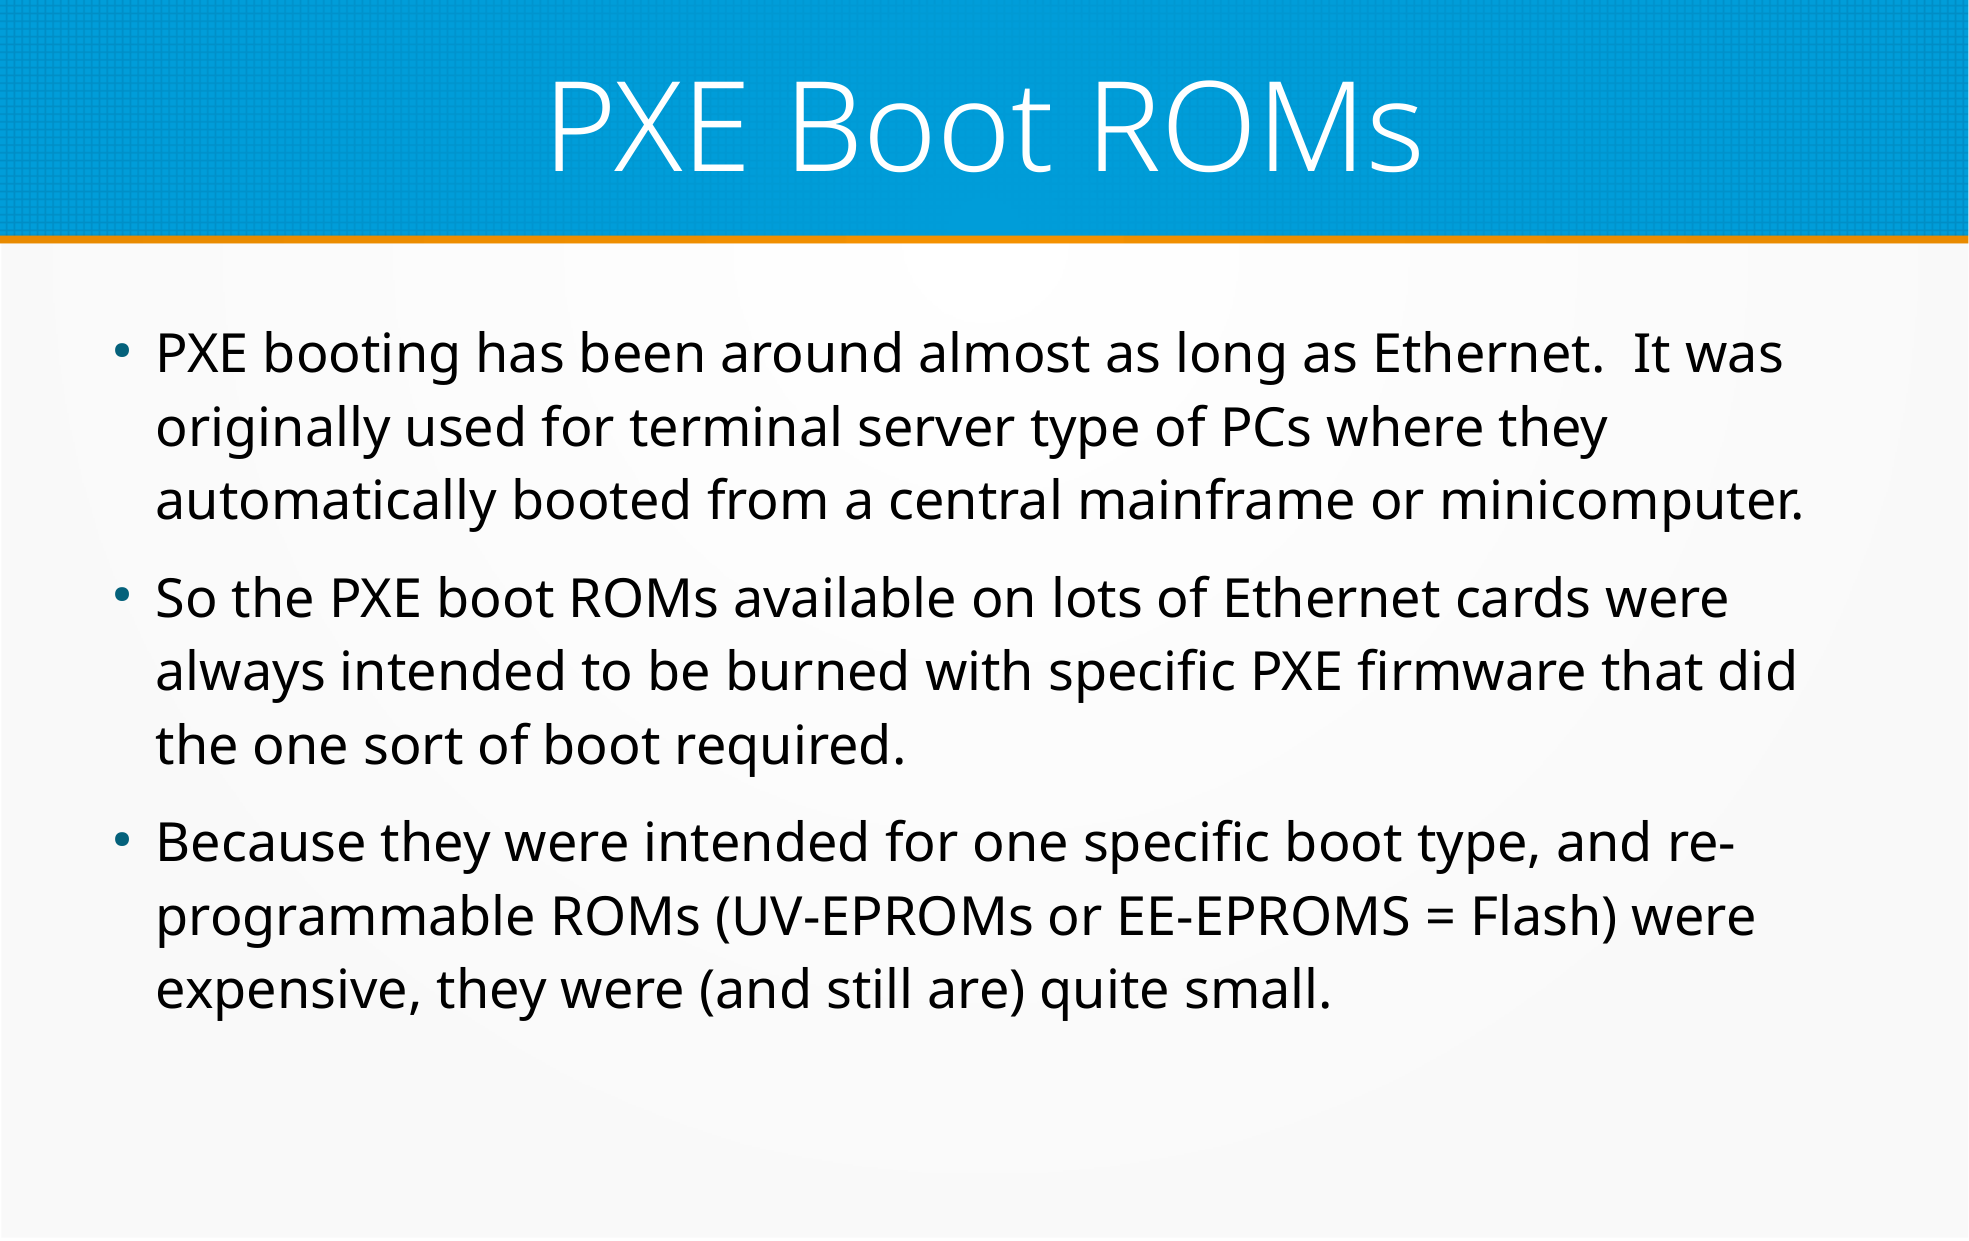

# PXE Boot ROMs
PXE booting has been around almost as long as Ethernet. It was originally used for terminal server type of PCs where they automatically booted from a central mainframe or minicomputer.
So the PXE boot ROMs available on lots of Ethernet cards were always intended to be burned with specific PXE firmware that did the one sort of boot required.
Because they were intended for one specific boot type, and re-programmable ROMs (UV-EPROMs or EE-EPROMS = Flash) were expensive, they were (and still are) quite small.